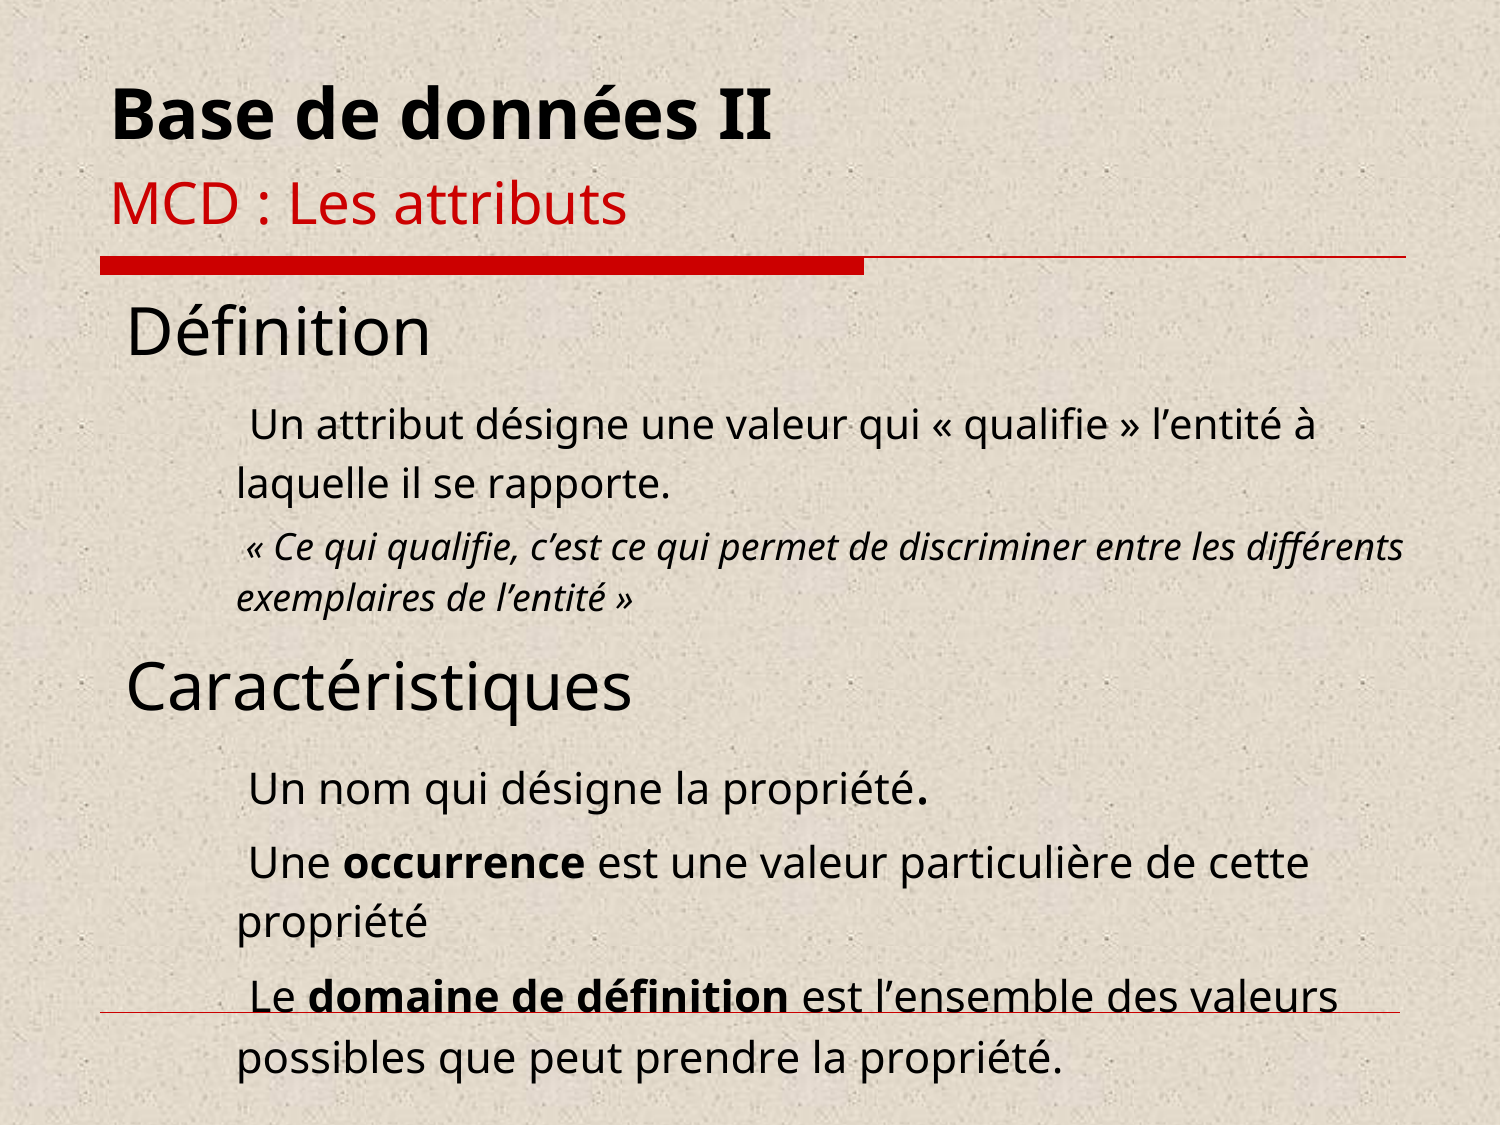

Base de données II
MCD : Les attributs
# Définition
 Un attribut désigne une valeur qui « qualifie » l’entité à laquelle il se rapporte.
 « Ce qui qualifie, c’est ce qui permet de discriminer entre les différents exemplaires de l’entité »
 Caractéristiques
 Un nom qui désigne la propriété.
 Une occurrence est une valeur particulière de cette propriété
 Le domaine de définition est l’ensemble des valeurs possibles que peut prendre la propriété.